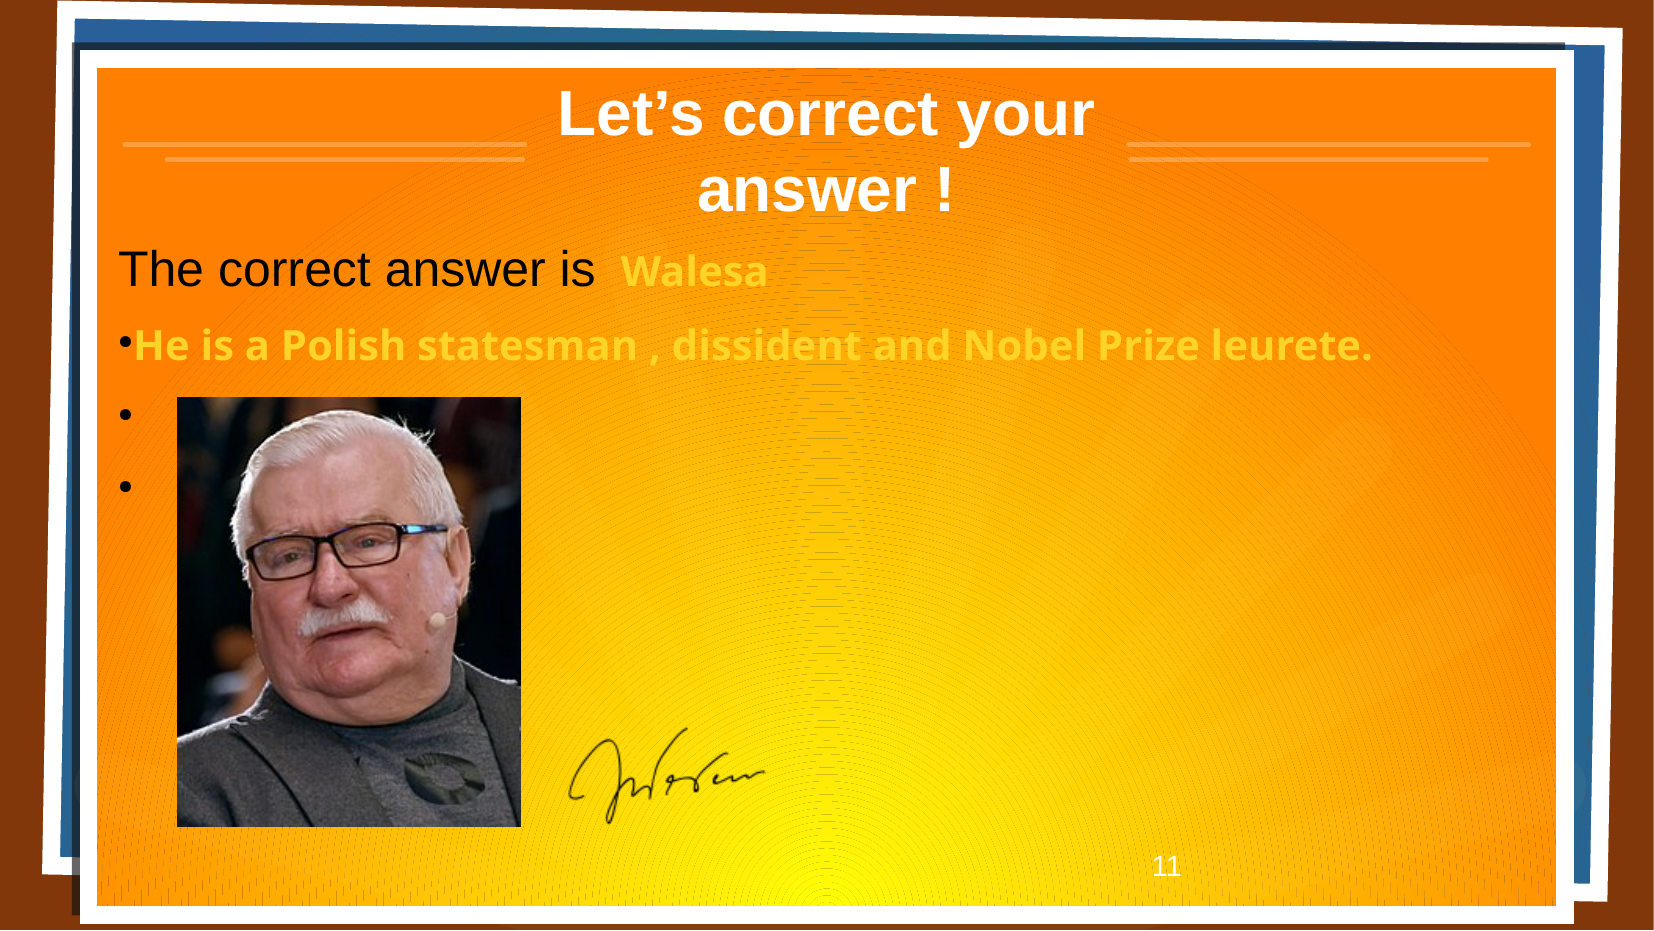

# Let’s correct your answer !
The correct answer is Walesa
He is a Polish statesman , dissident and Nobel Prize leurete.